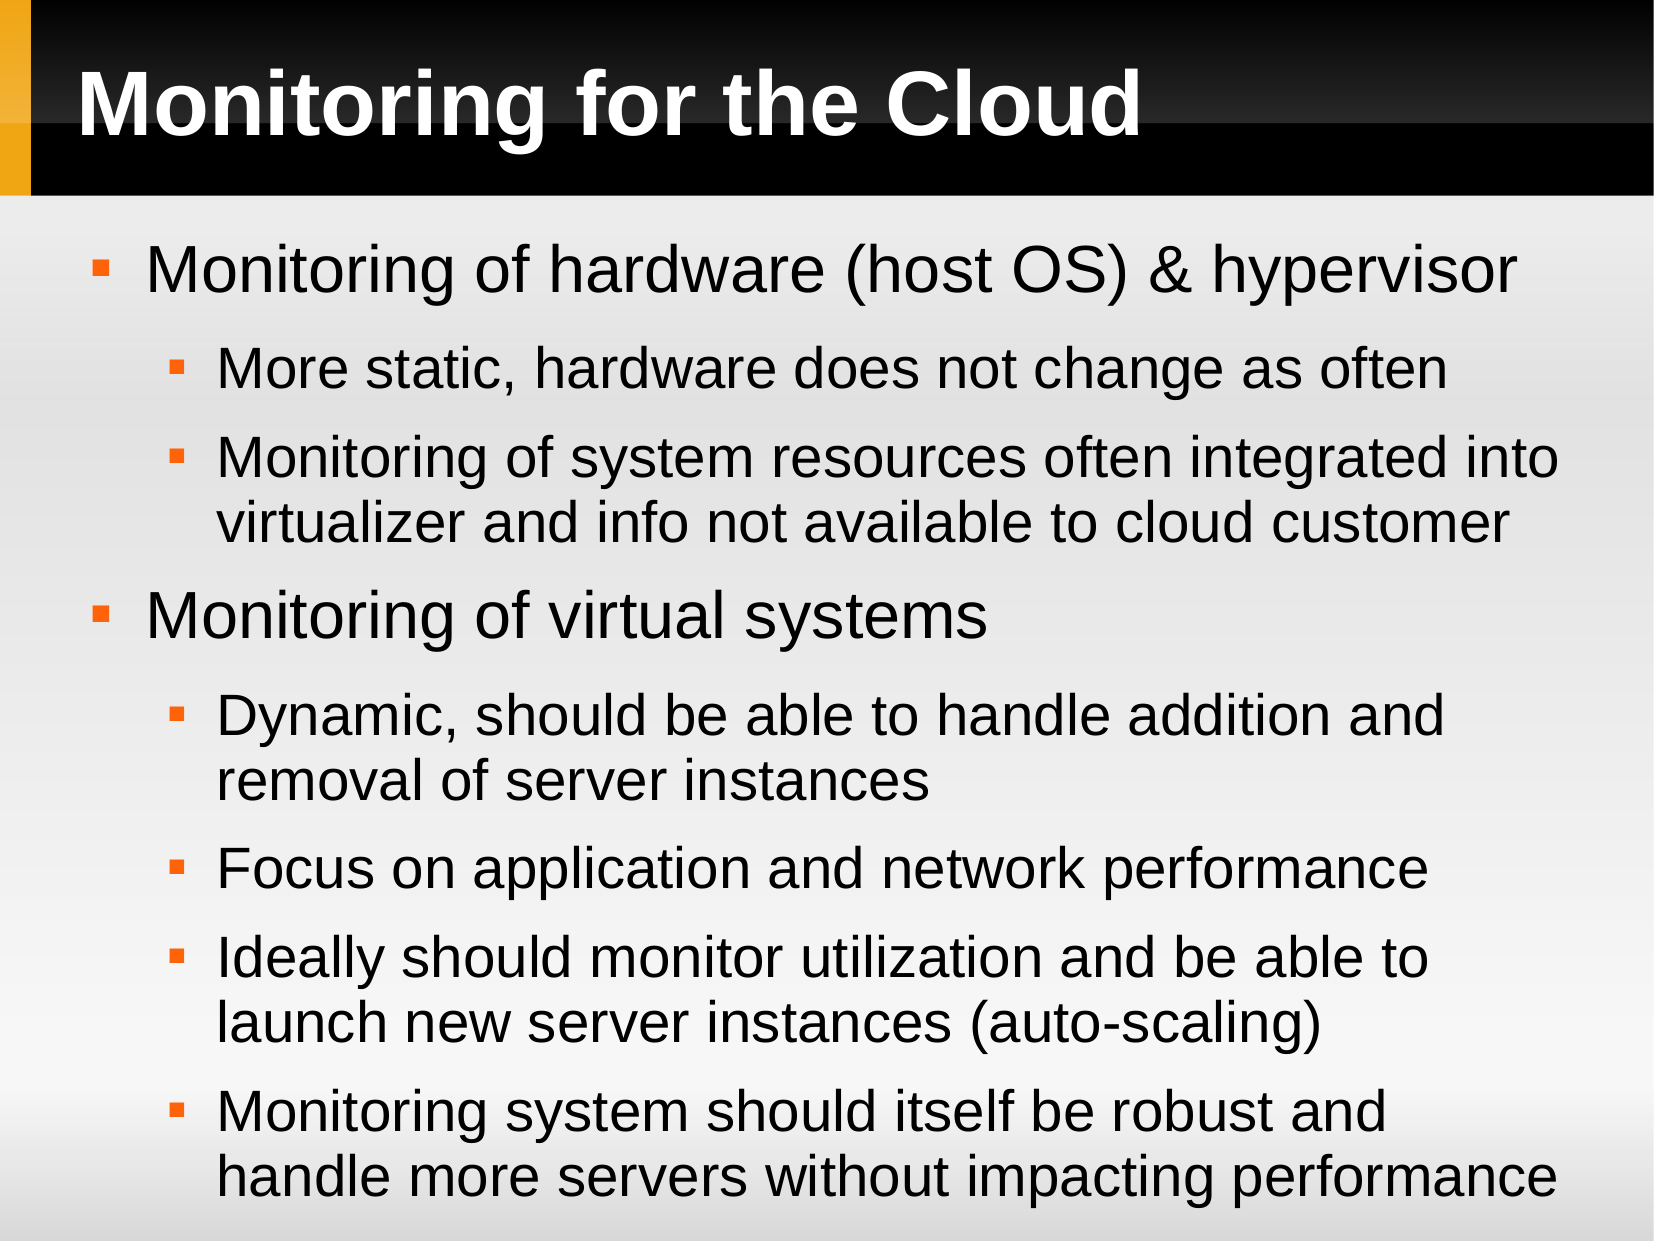

# Monitoring for the Cloud
Monitoring of hardware (host OS) & hypervisor
More static, hardware does not change as often
Monitoring of system resources often integrated into virtualizer and info not available to cloud customer
Monitoring of virtual systems
Dynamic, should be able to handle addition and removal of server instances
Focus on application and network performance
Ideally should monitor utilization and be able to launch new server instances (auto-scaling)
Monitoring system should itself be robust and handle more servers without impacting performance